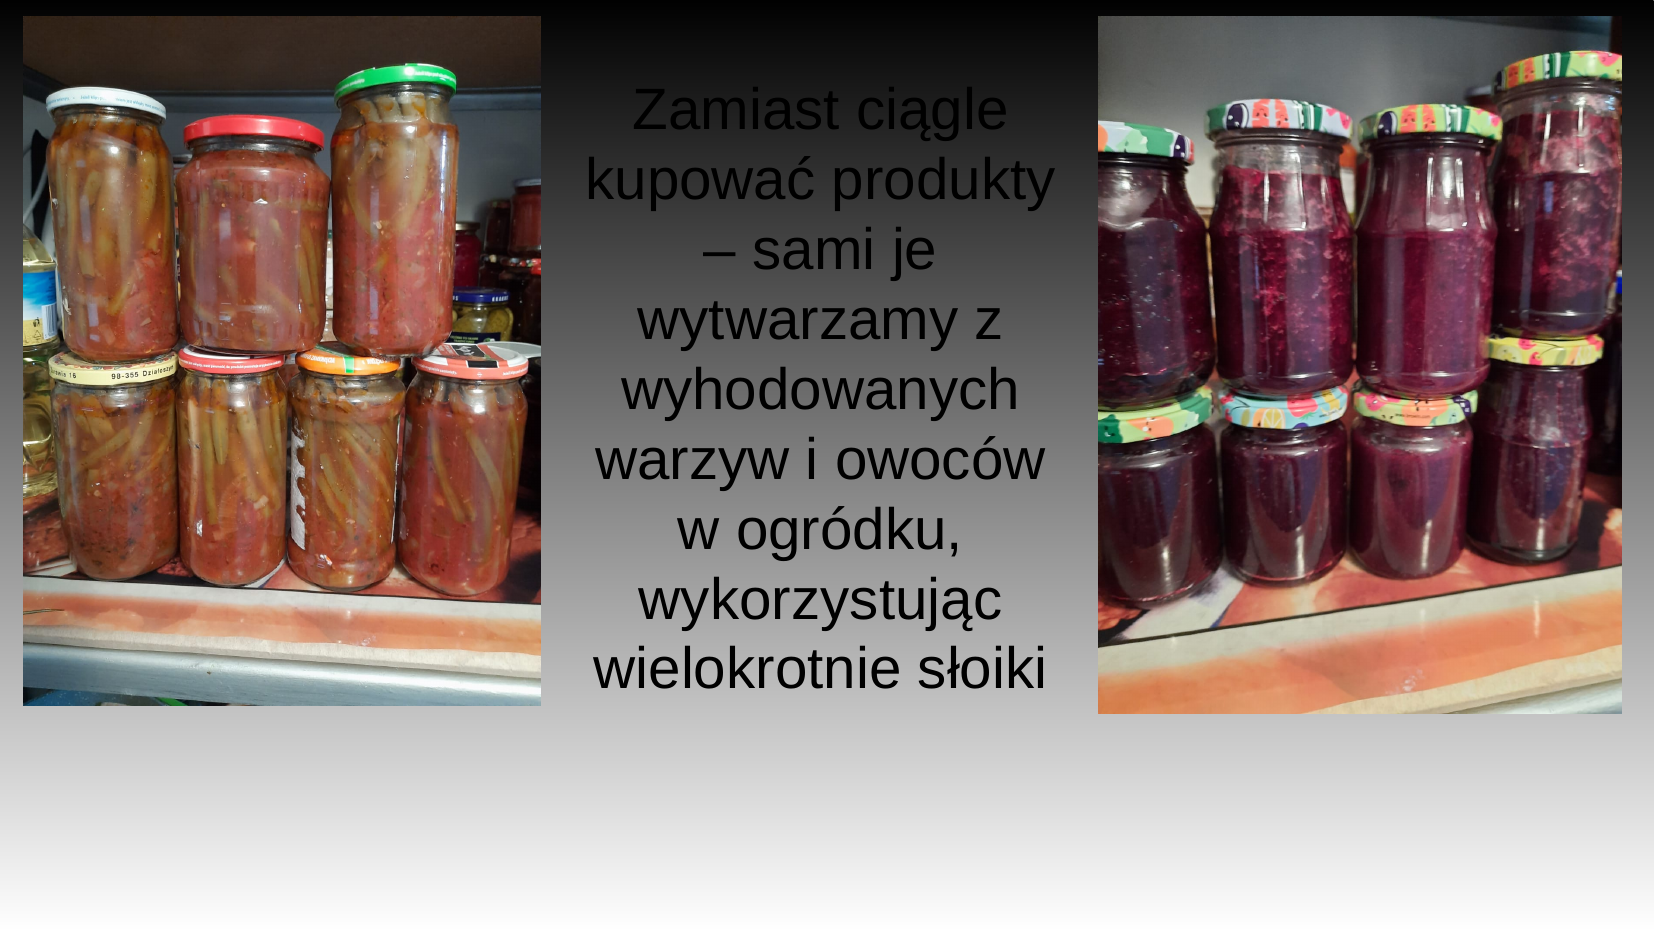

Zamiast ciągle kupować produkty – sami je wytwarzamy z wyhodowanych warzyw i owoców w ogródku, wykorzystując wielokrotnie słoiki